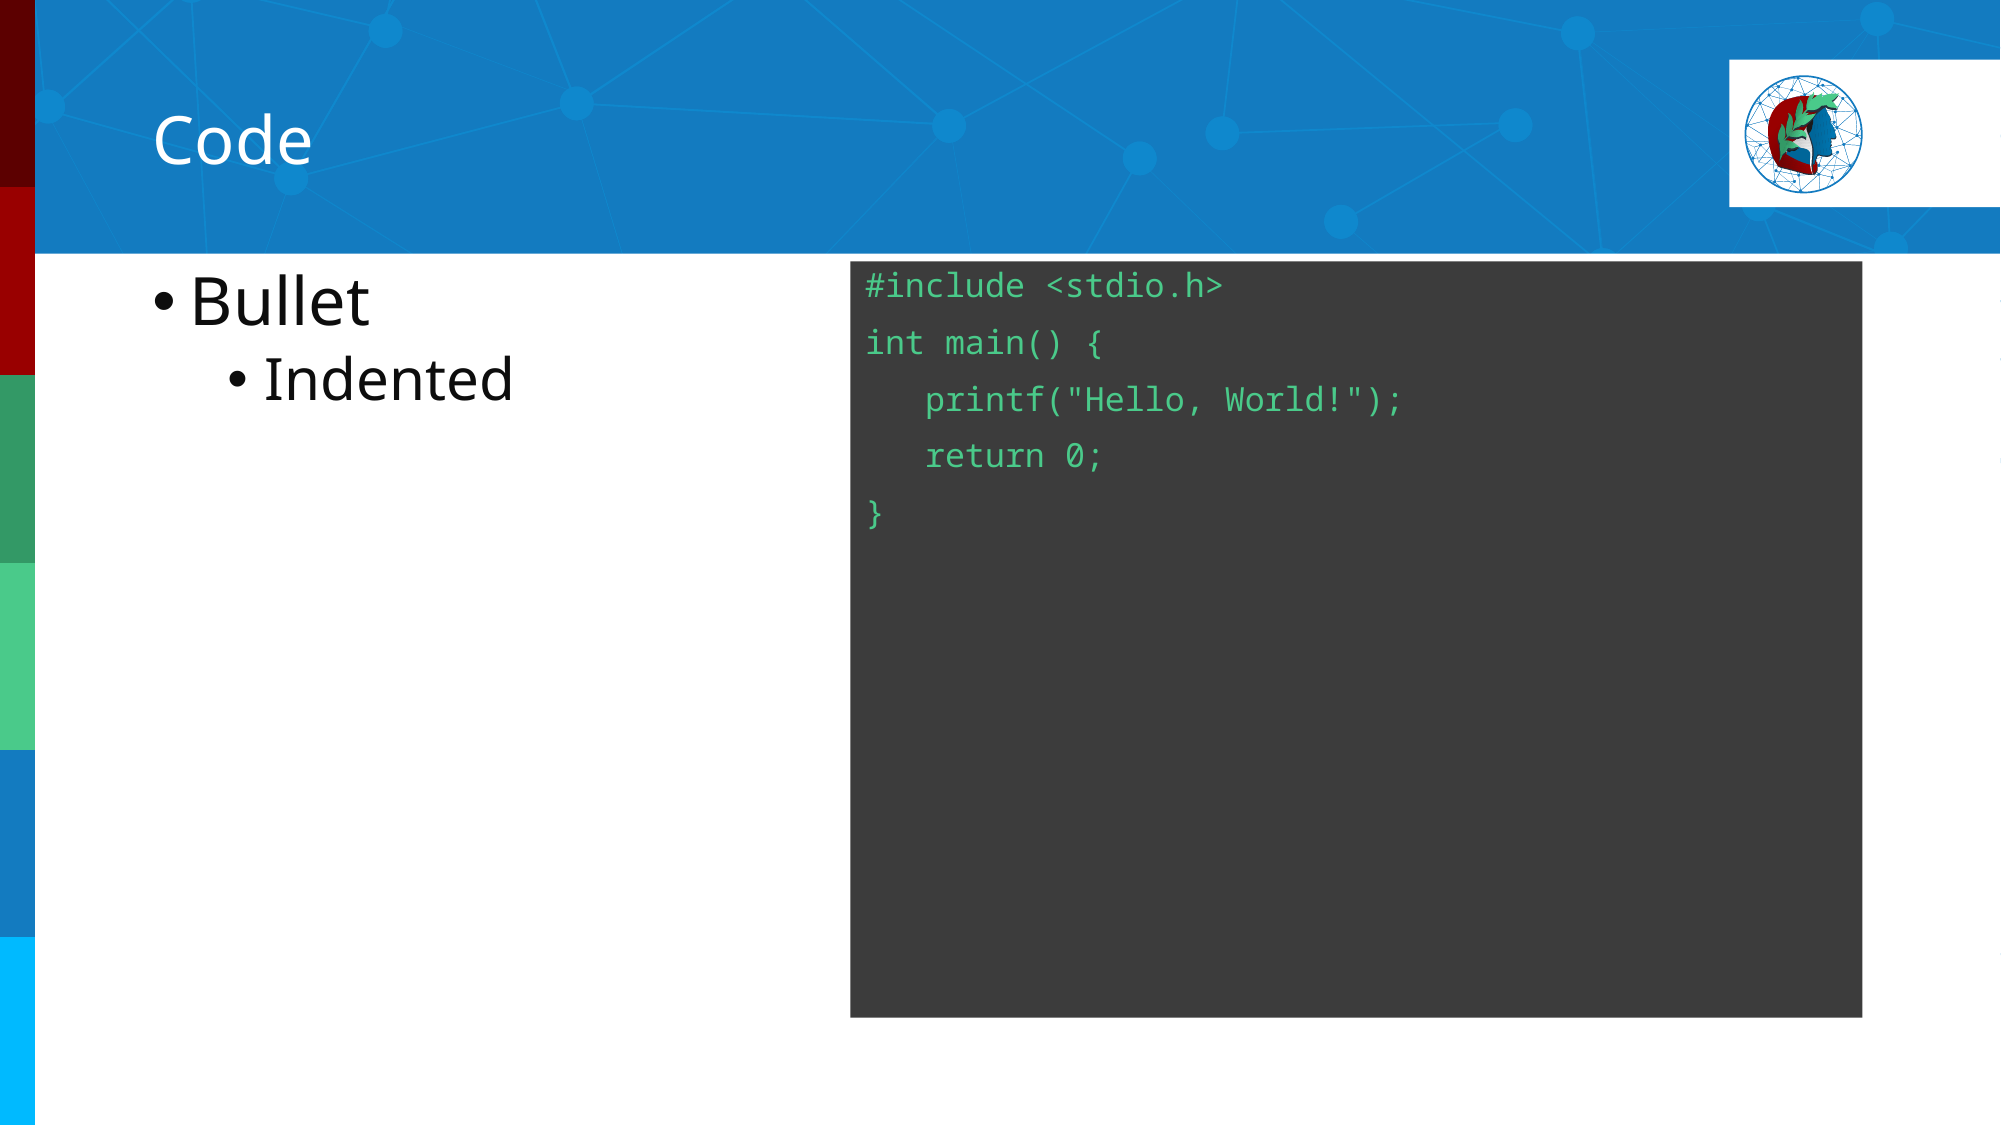

# Code
Bullet
Indented
#include <stdio.h>
int main() {
 printf("Hello, World!");
 return 0;
}